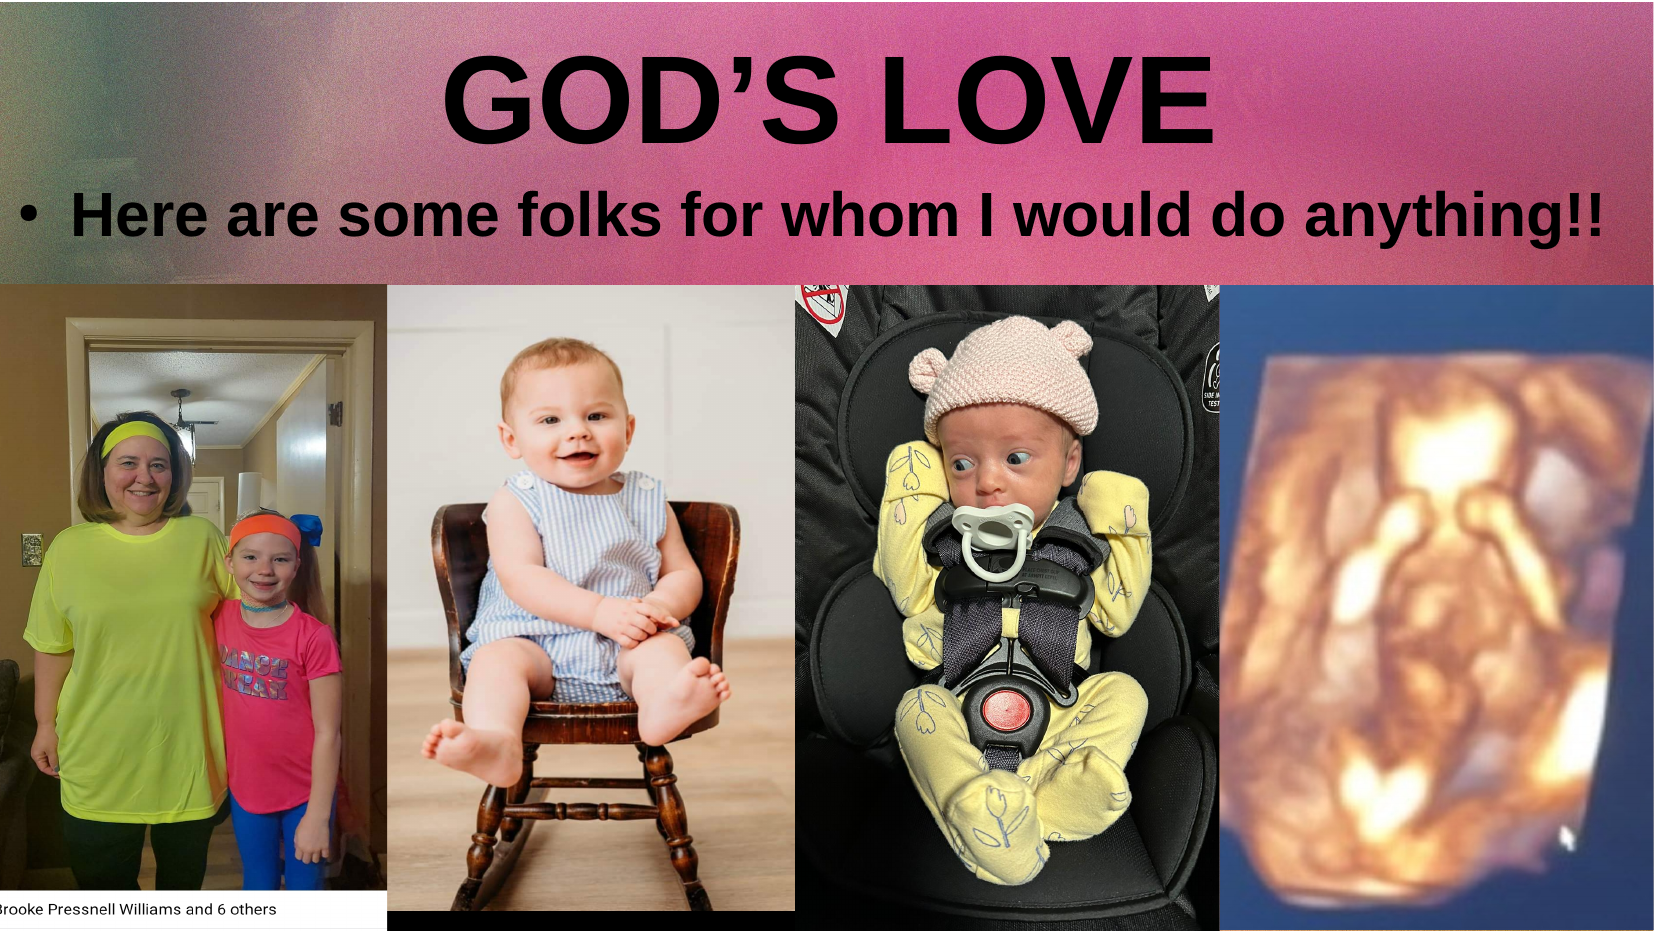

# GOD’S LOVE
Here are some folks for whom I would do anything!!